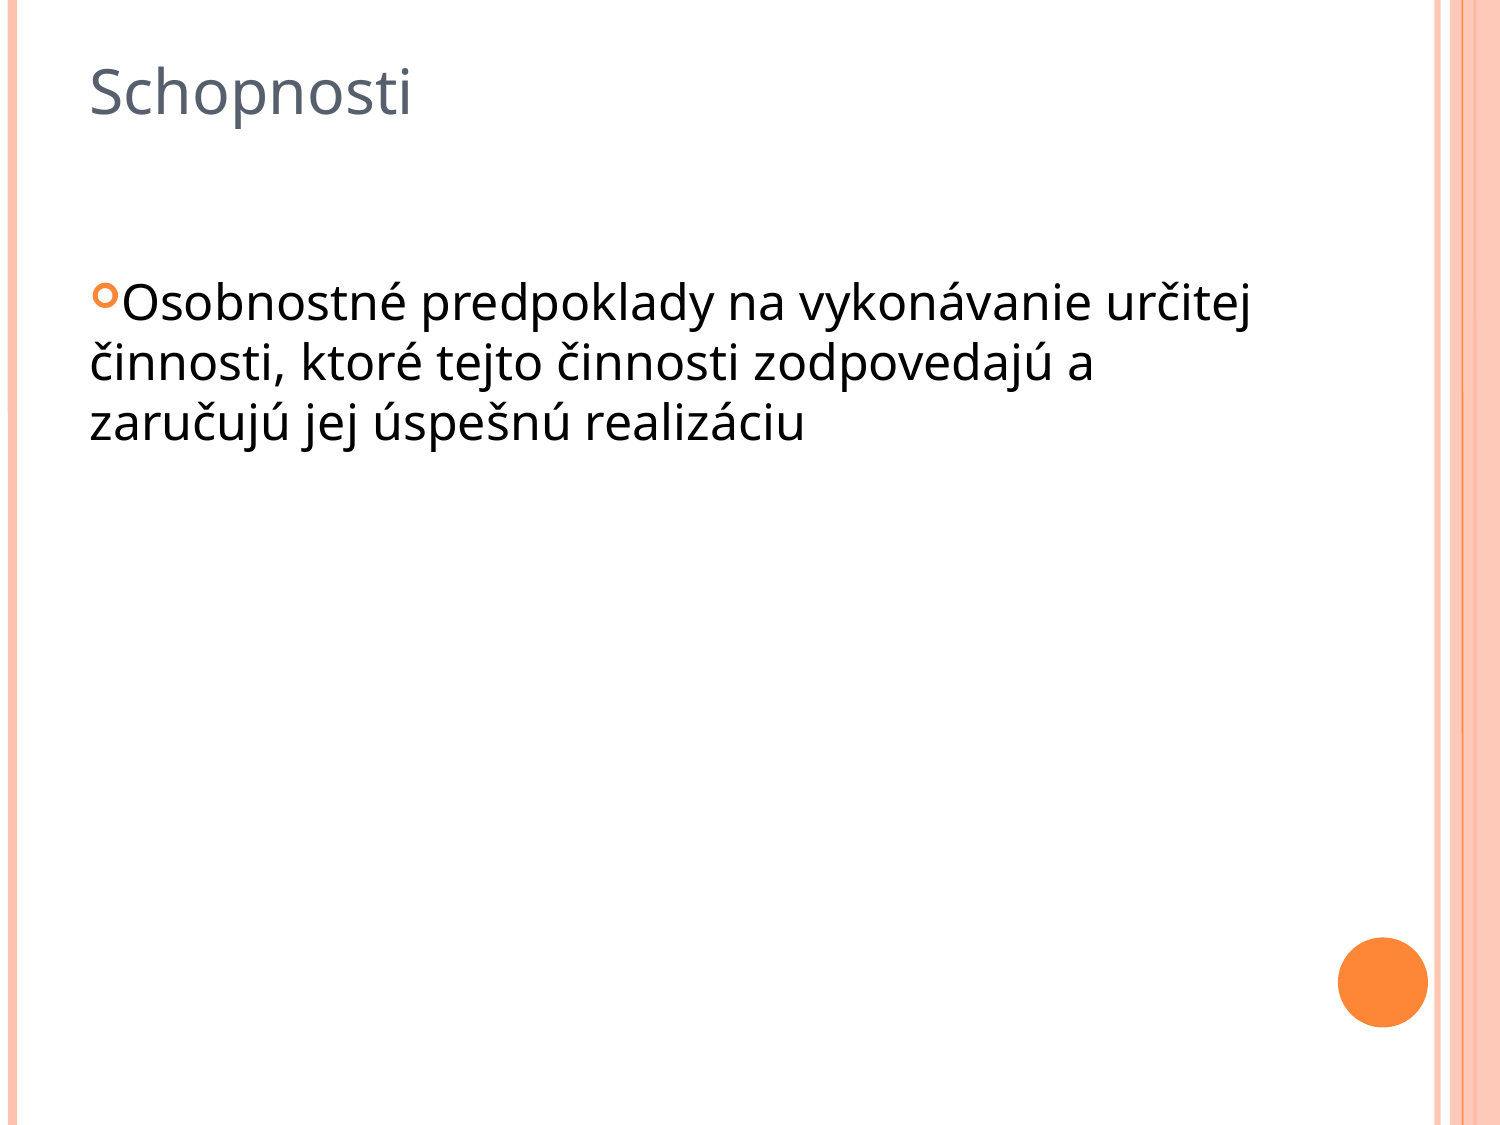

# Schopnosti
Osobnostné predpoklady na vykonávanie určitej činnosti, ktoré tejto činnosti zodpovedajú a zaručujú jej úspešnú realizáciu